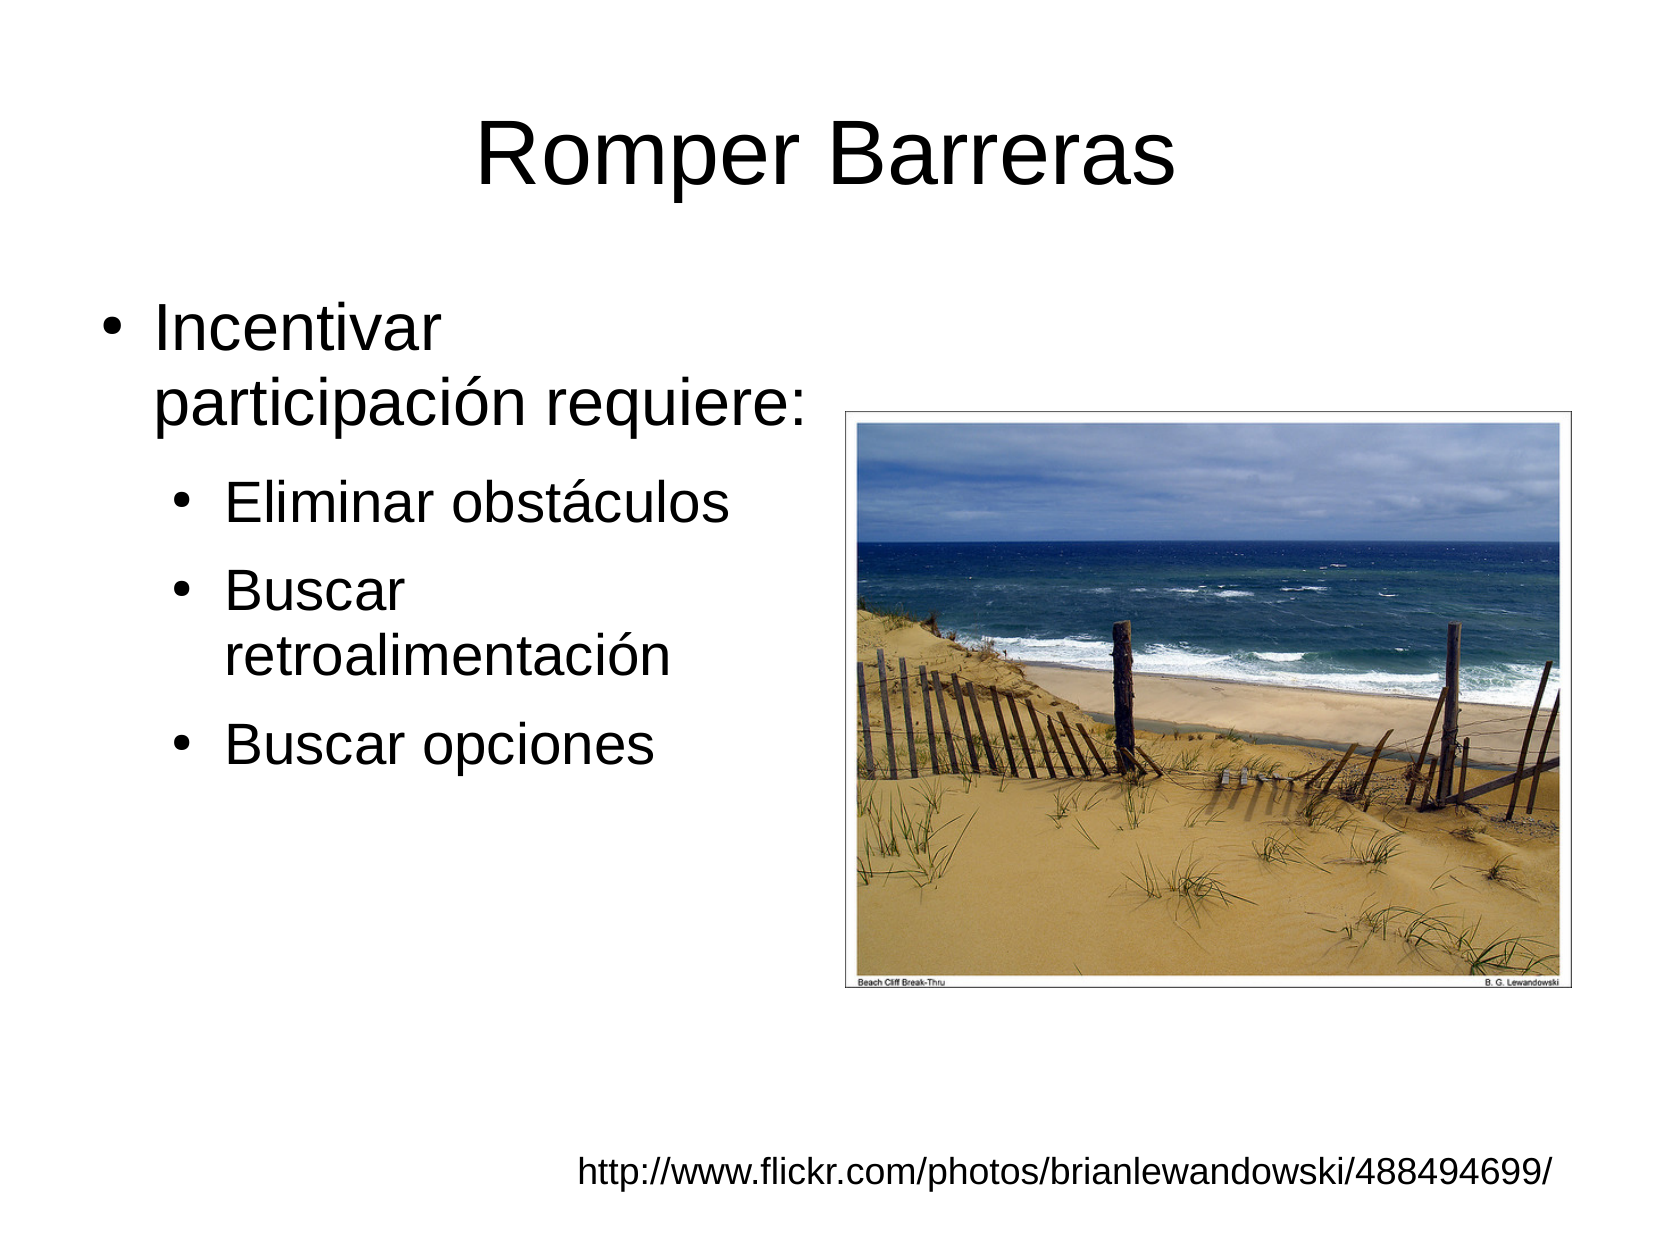

# Romper Barreras
Incentivar participación requiere:
Eliminar obstáculos
Buscar retroalimentación
Buscar opciones
http://www.flickr.com/photos/brianlewandowski/488494699/